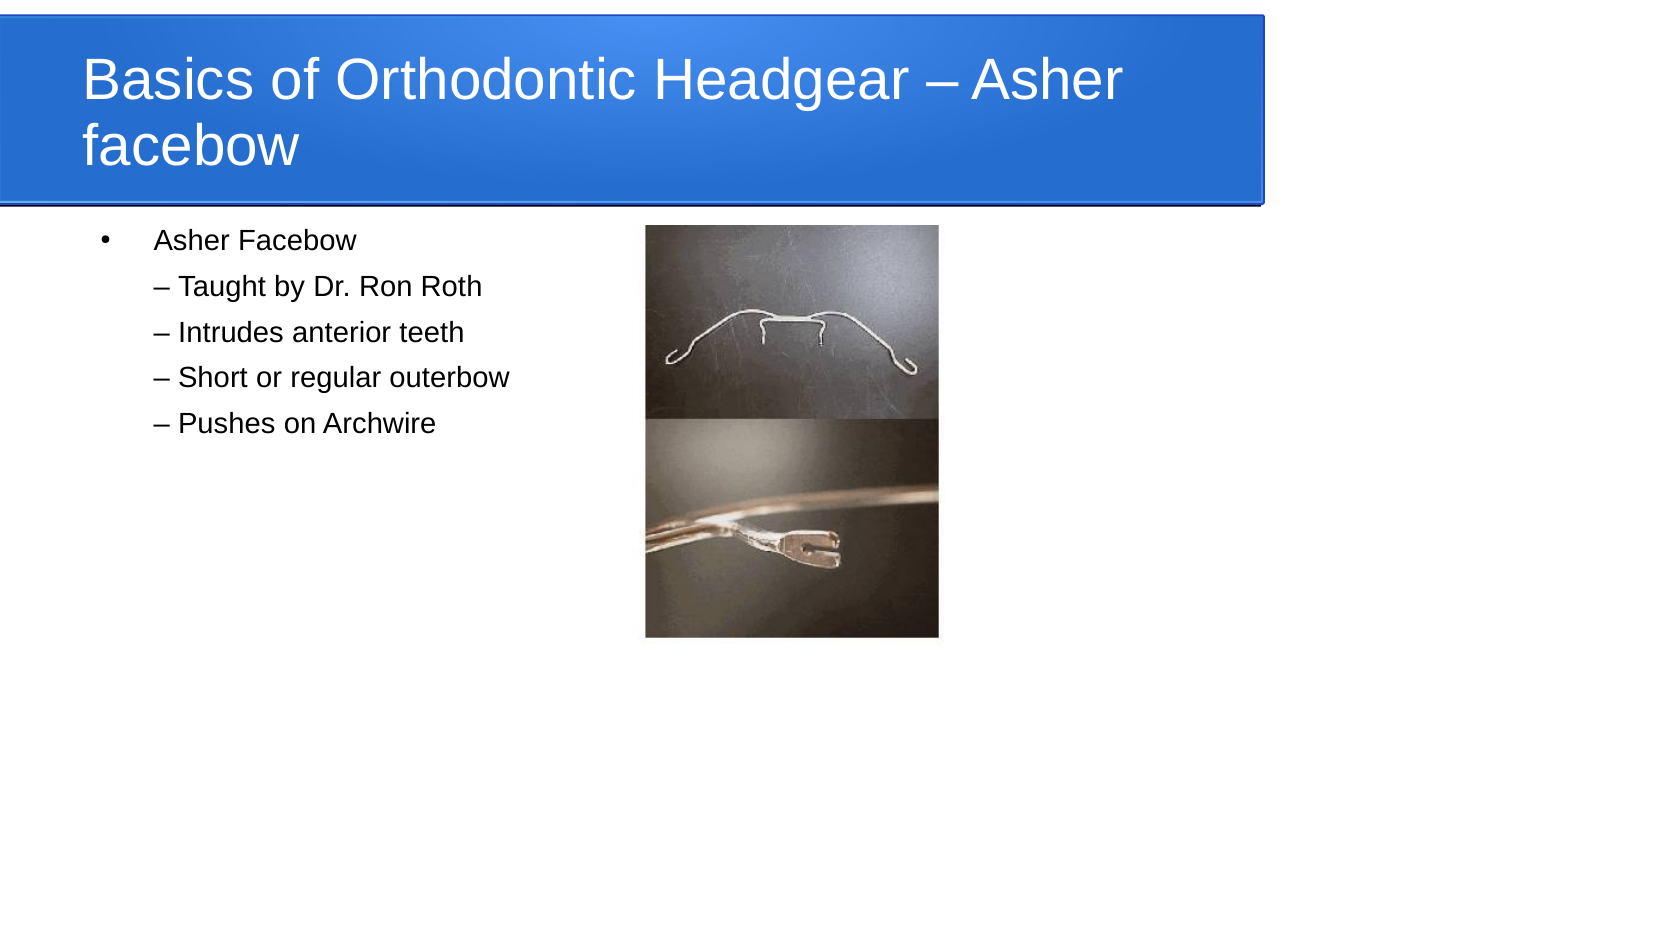

# Basics of Orthodontic Headgear – Asher facebow
Asher Facebow
– Taught by Dr. Ron Roth
– Intrudes anterior teeth
– Short or regular outerbow
– Pushes on Archwire